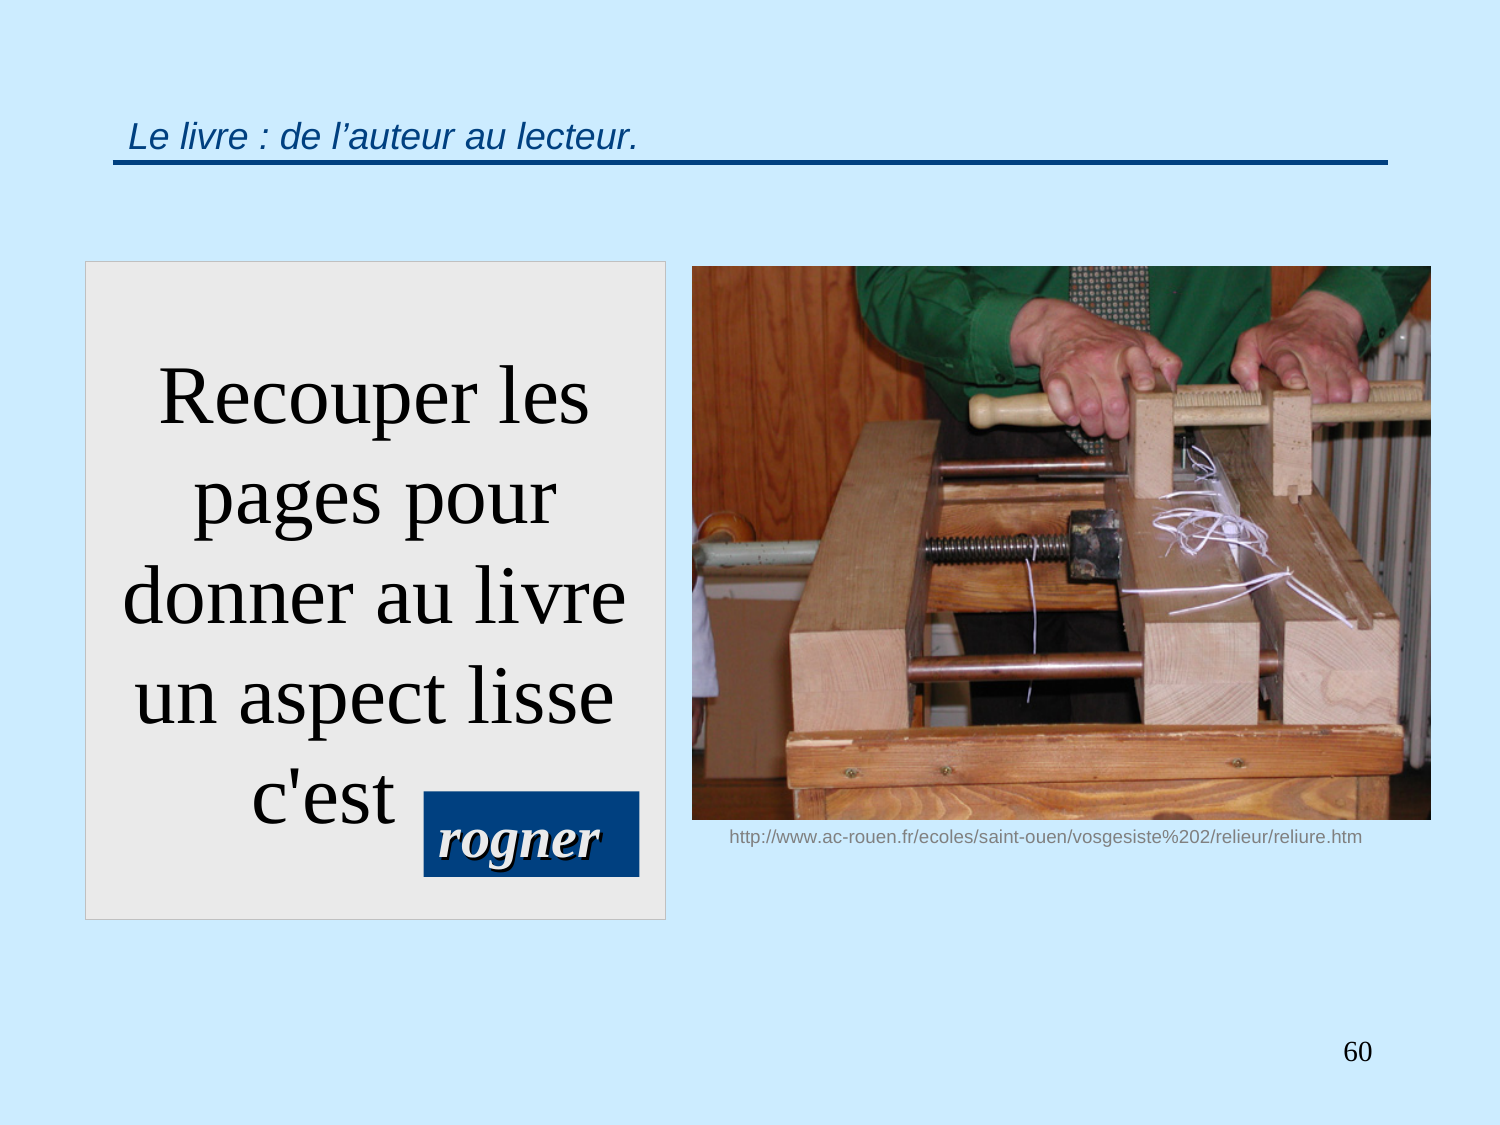

Le livre : de l’auteur au lecteur.
# Recouper les pages pour donner au livre un aspect lisse c'est …
http://www.ac-rouen.fr/ecoles/saint-ouen/vosgesiste%202/relieur/reliure.htm
rogner
60